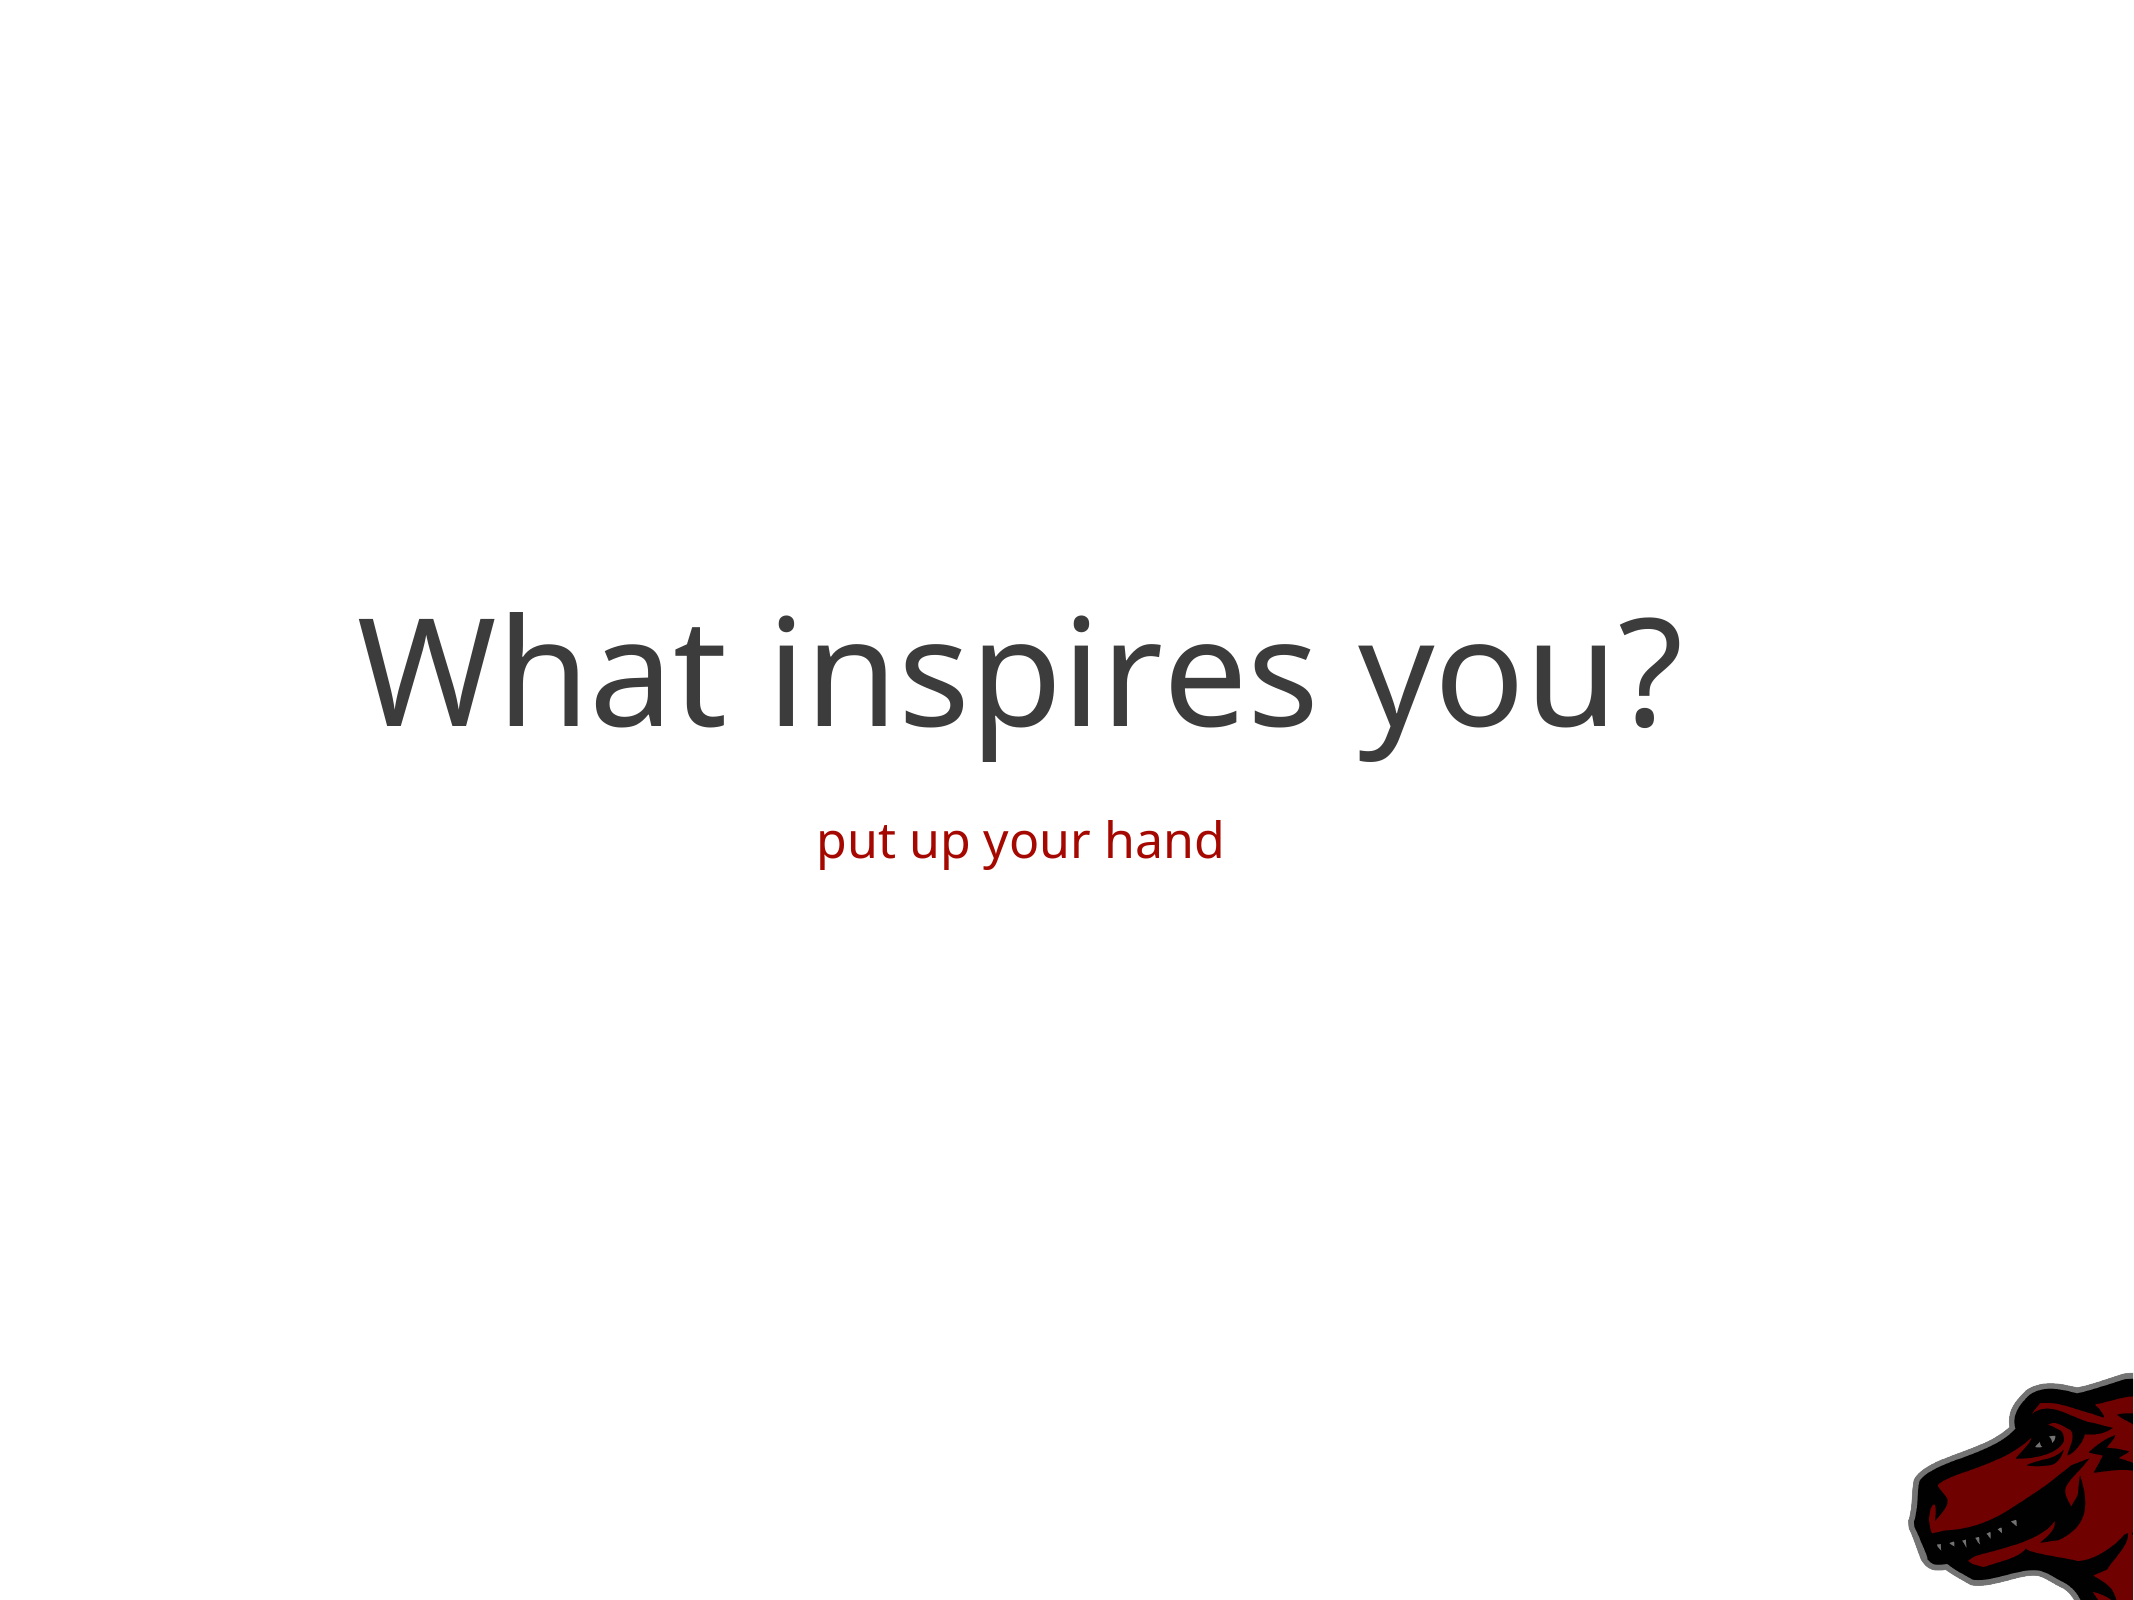

What inspires you?
put up your hand